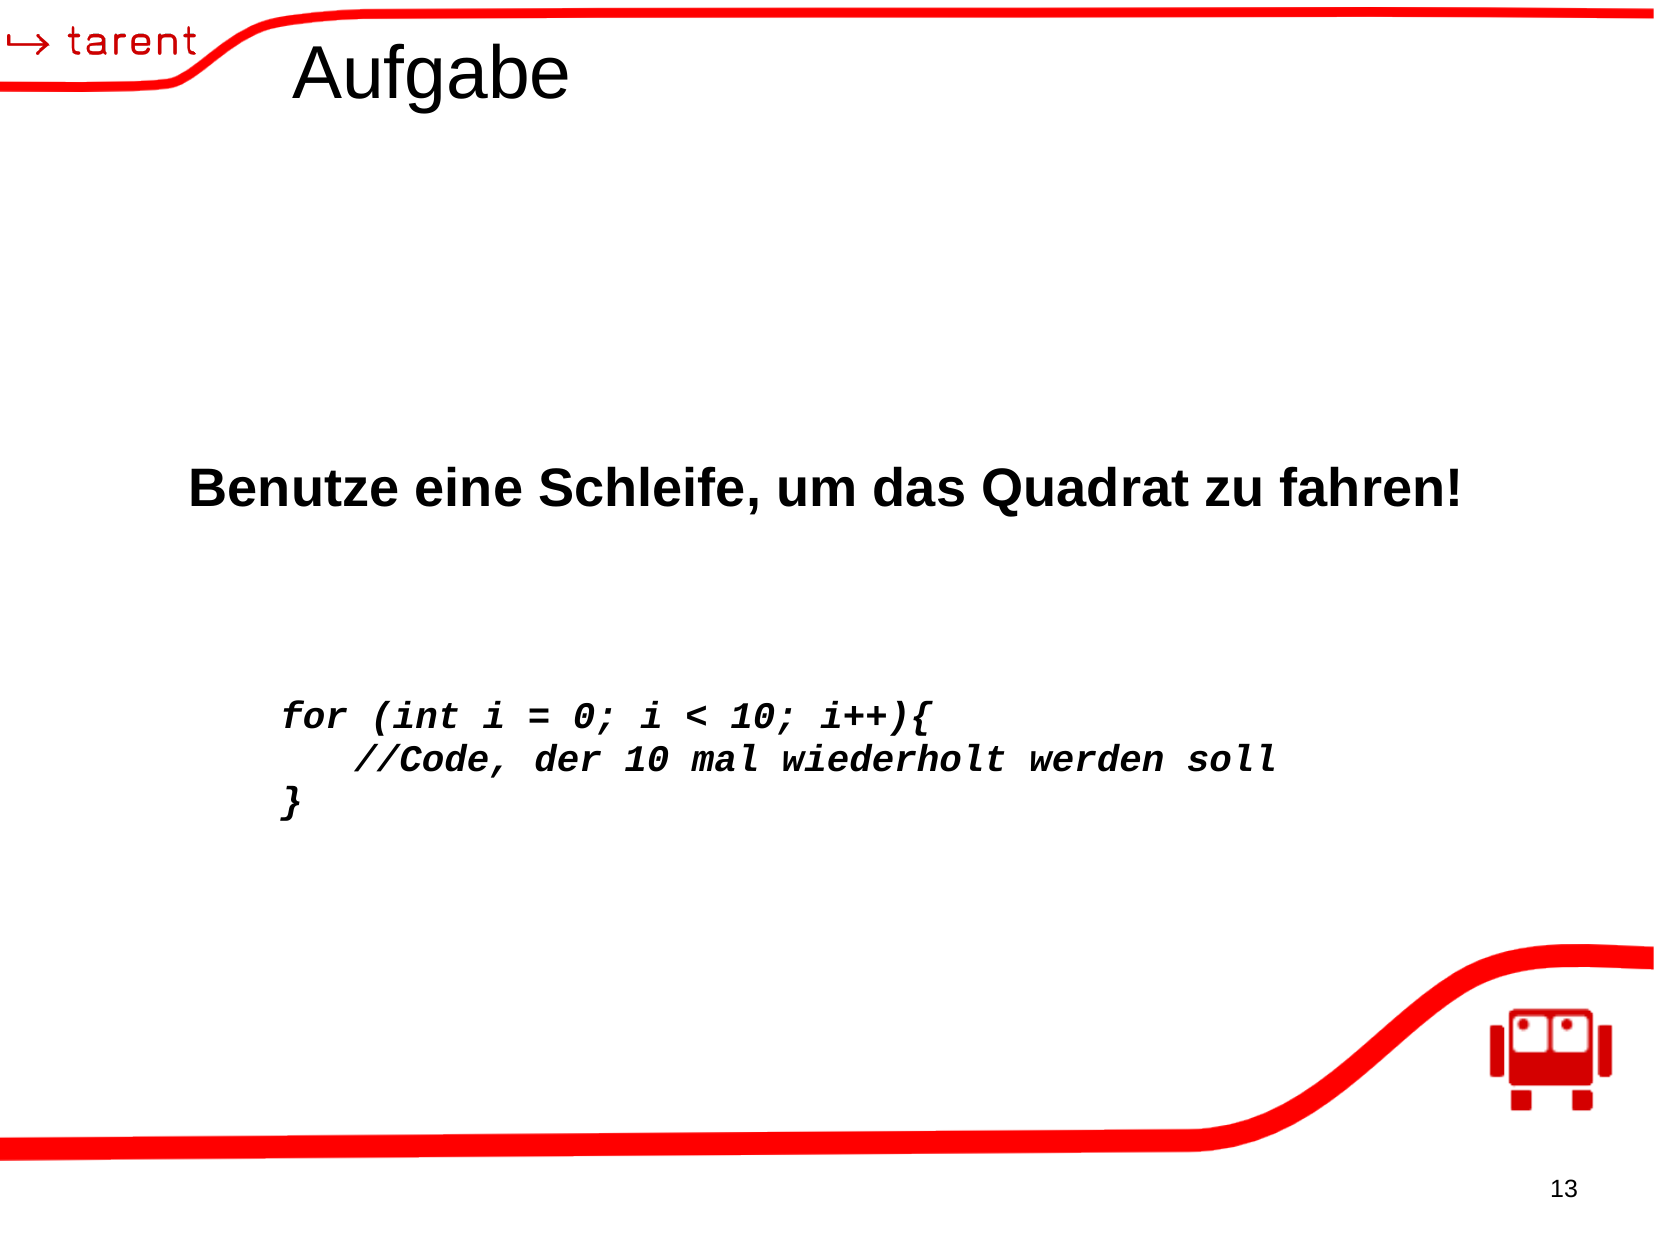

Aufgabe
Benutze eine Schleife, um das Quadrat zu fahren!
for (int i = 0; i < 10; i++){
	//Code, der 10 mal wiederholt werden soll
}